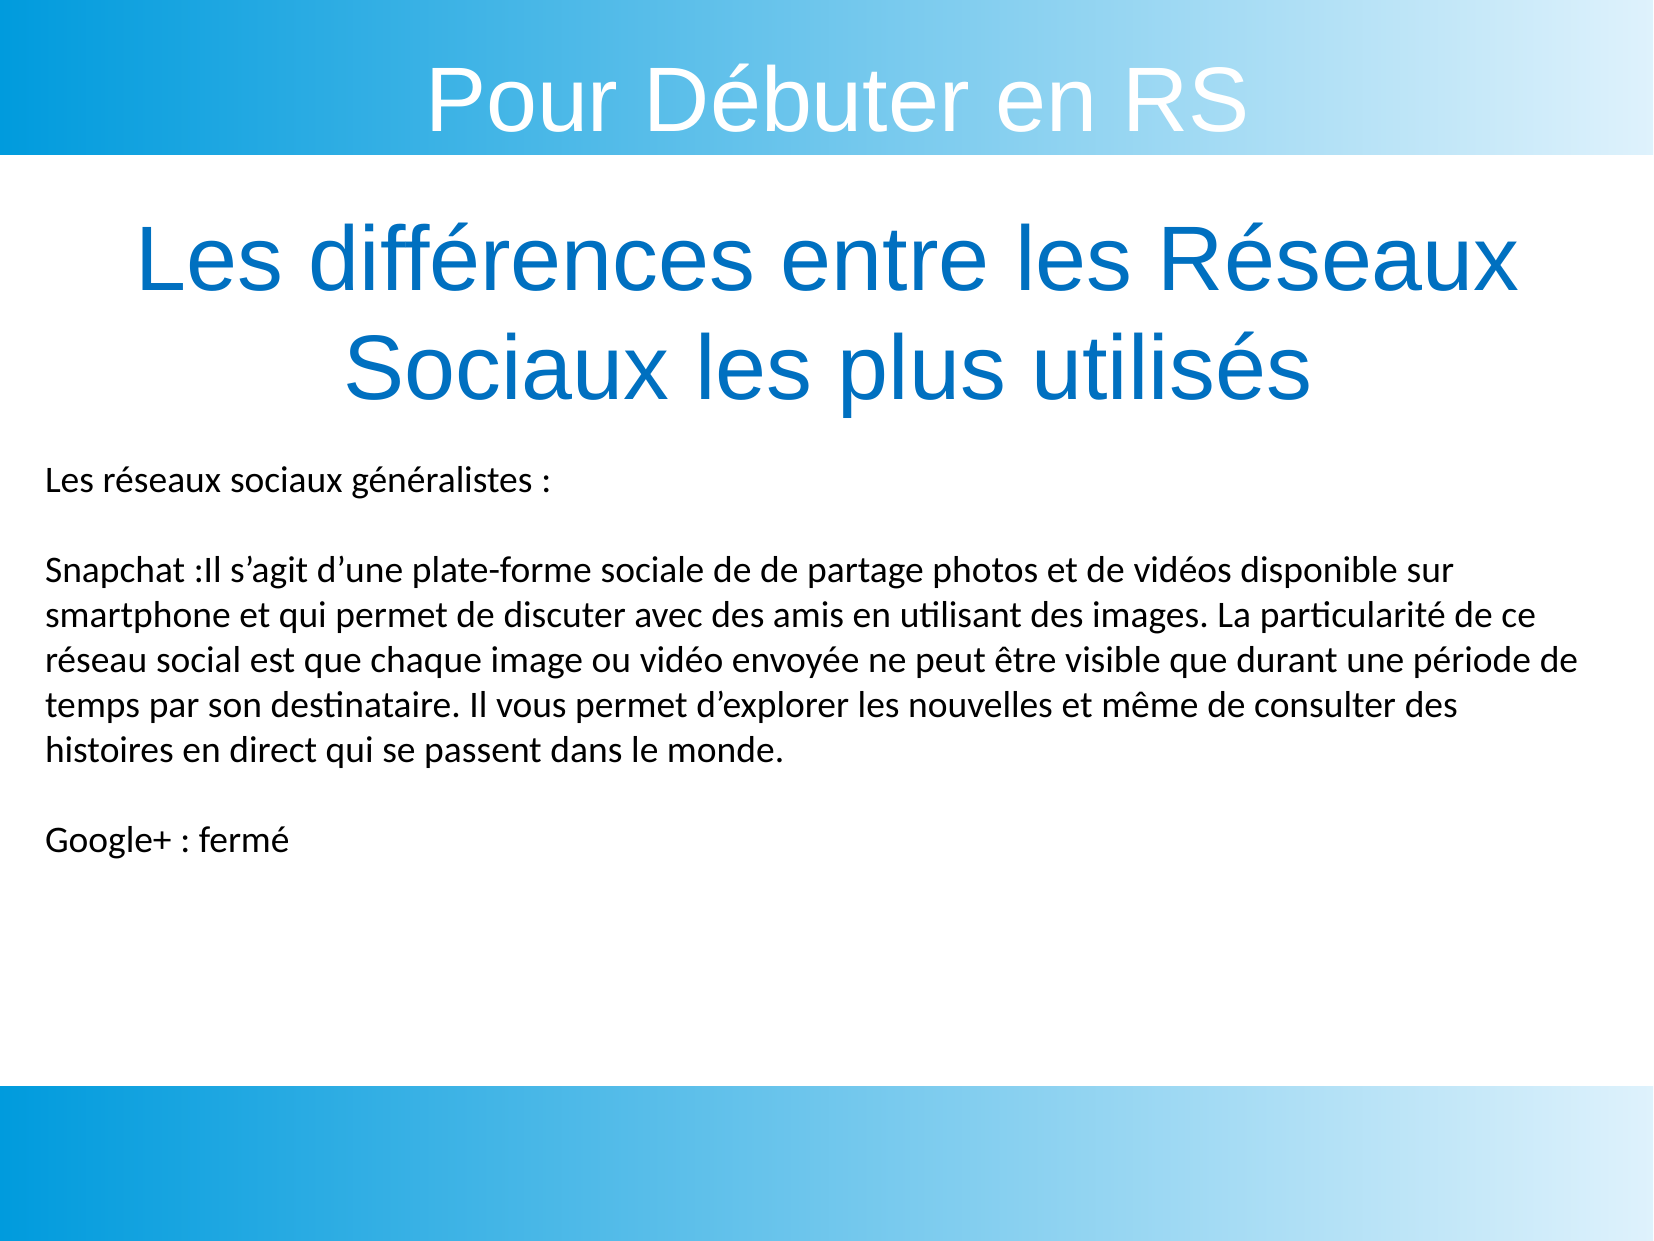

Pour Débuter en RS
Les différences entre les Réseaux Sociaux les plus utilisés
Les réseaux sociaux généralistes :
Snapchat :Il s’agit d’une plate-forme sociale de de partage photos et de vidéos disponible sur smartphone et qui permet de discuter avec des amis en utilisant des images. La particularité de ce réseau social est que chaque image ou vidéo envoyée ne peut être visible que durant une période de temps par son destinataire. Il vous permet d’explorer les nouvelles et même de consulter des histoires en direct qui se passent dans le monde.
Google+ : fermé